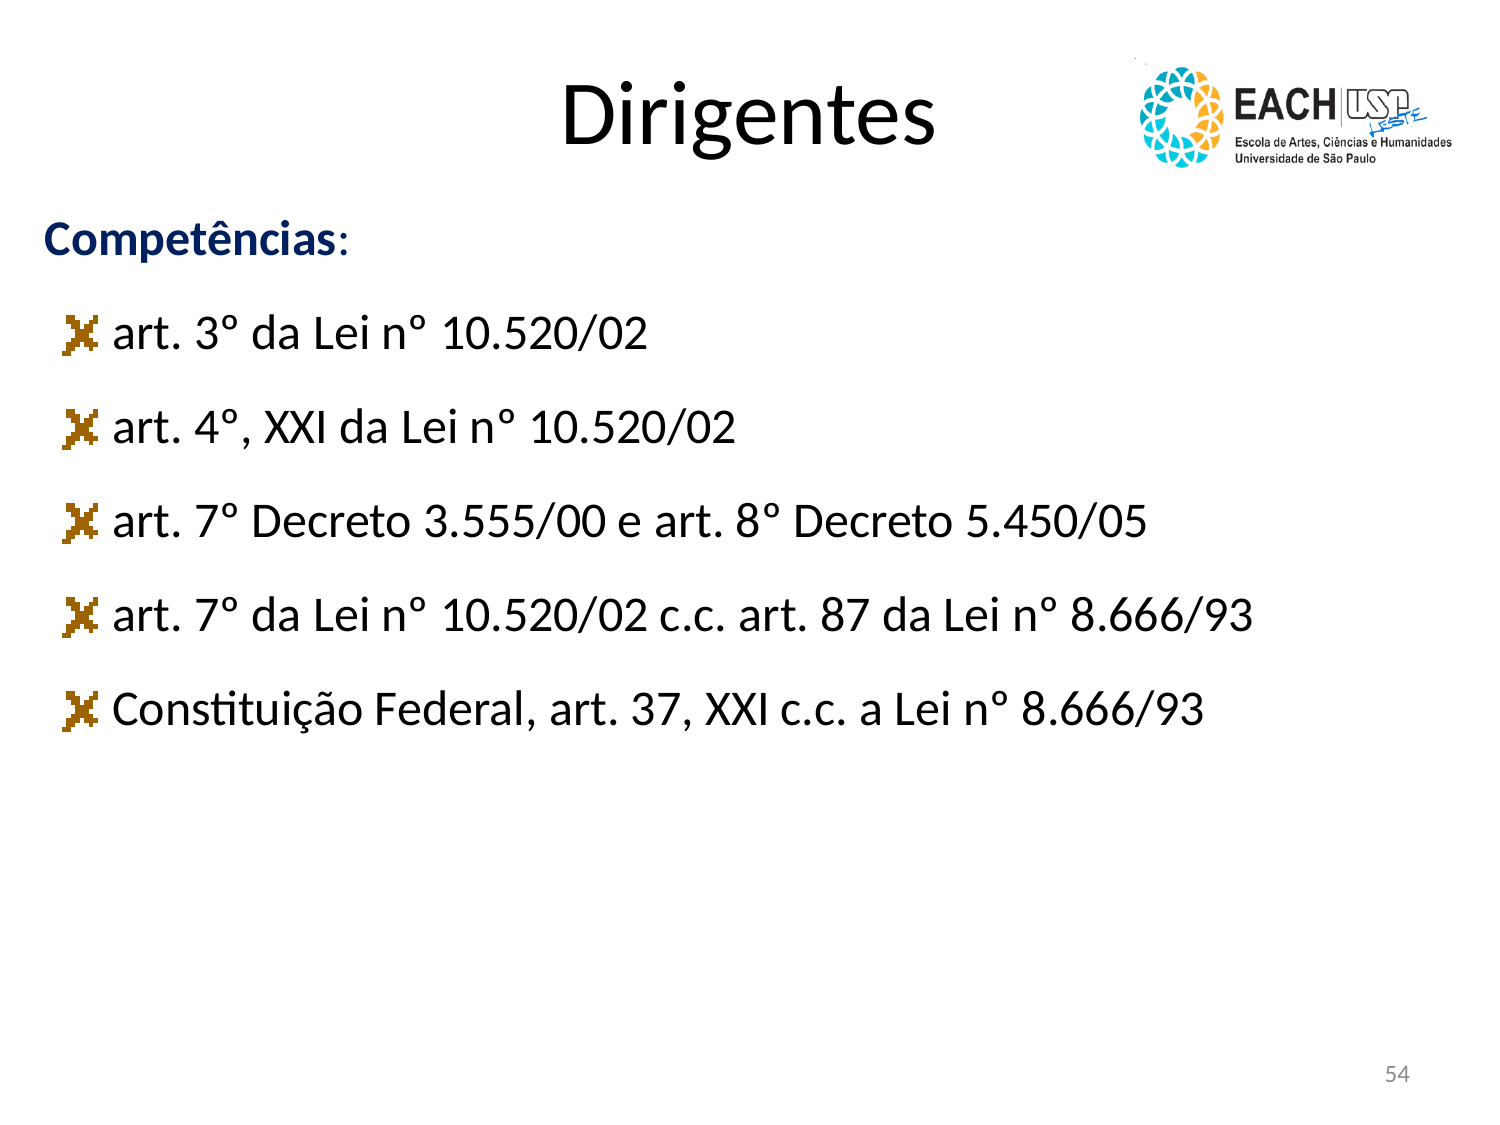

# Dirigentes
Competências:
 art. 3º da Lei nº 10.520/02
 art. 4º, XXI da Lei nº 10.520/02
 art. 7º Decreto 3.555/00 e art. 8º Decreto 5.450/05
 art. 7º da Lei nº 10.520/02 c.c. art. 87 da Lei nº 8.666/93
 Constituição Federal, art. 37, XXI c.c. a Lei nº 8.666/93